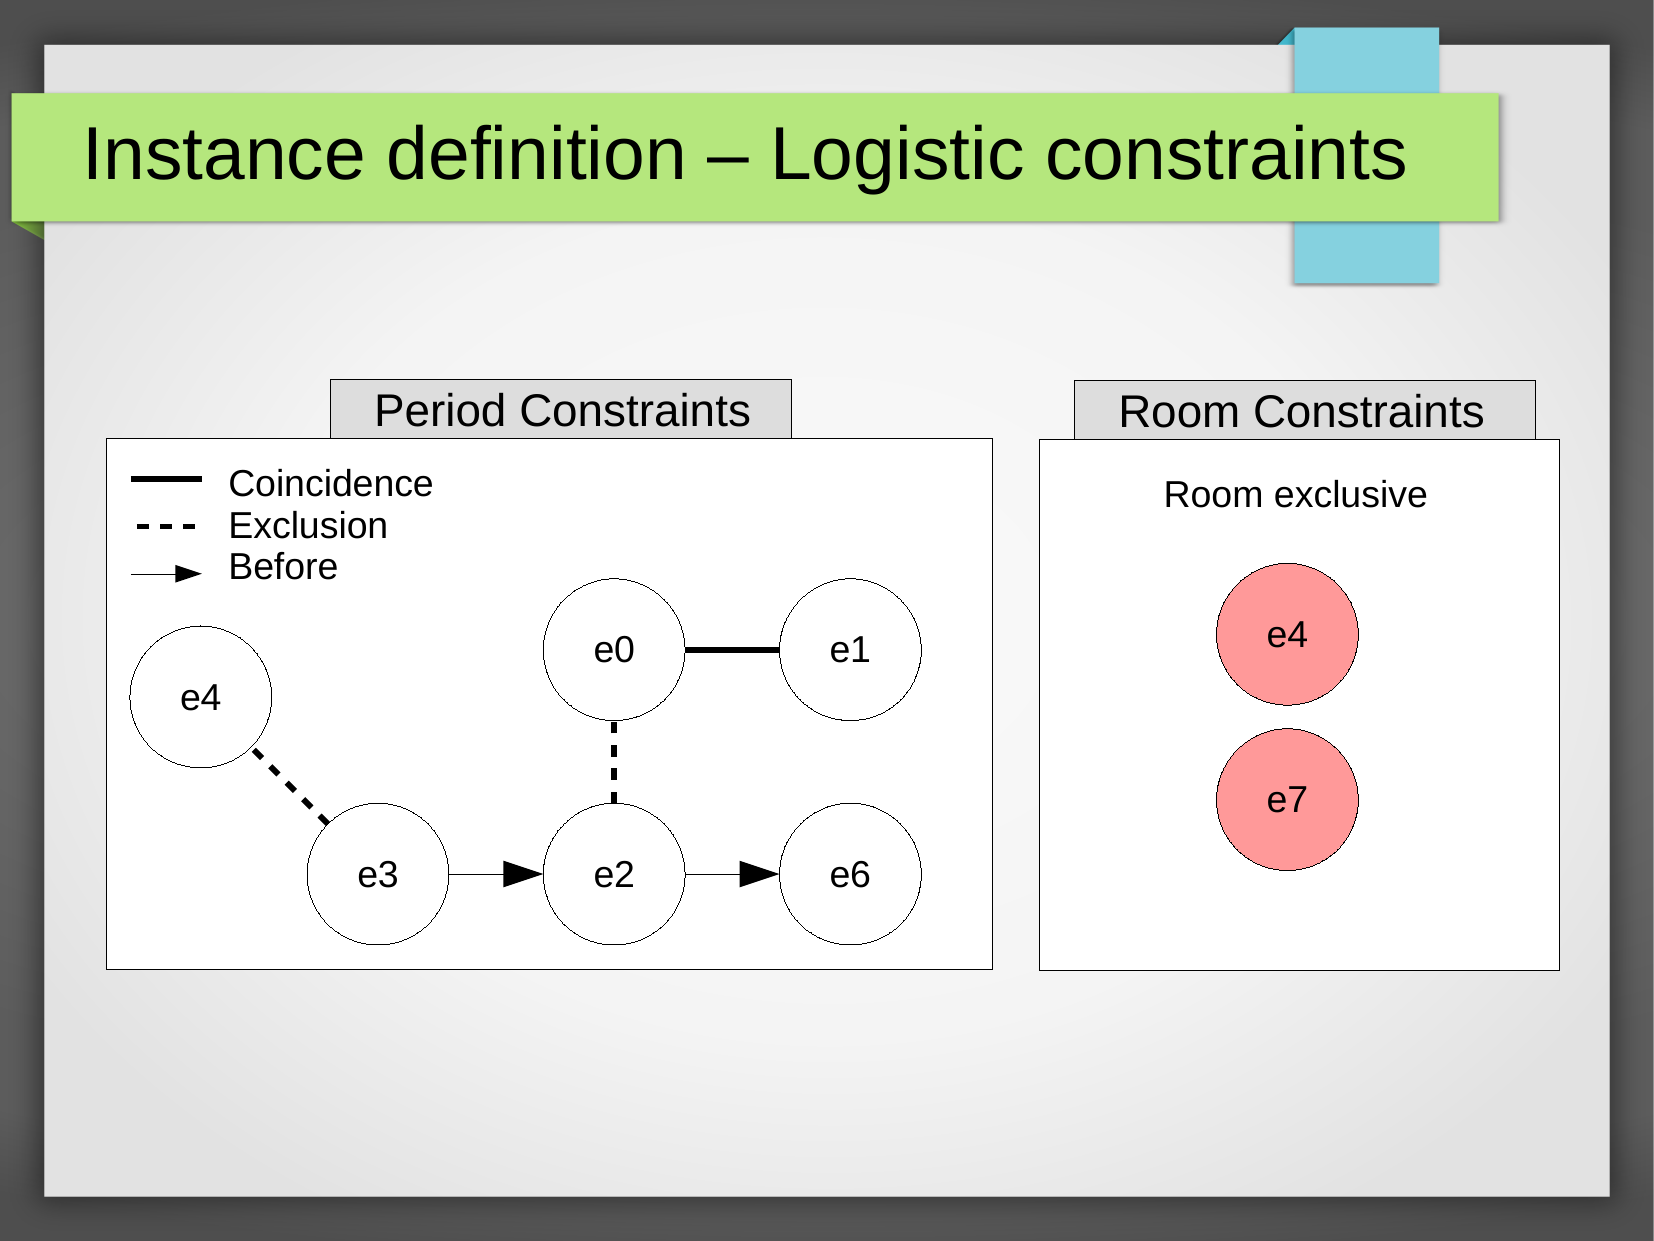

# Instance definition – Logistic constraints
Period Constraints
Room Constraints
Coincidence
Exclusion
Before
Room exclusive
e4
e0
e1
e4
e7
e3
e2
e6